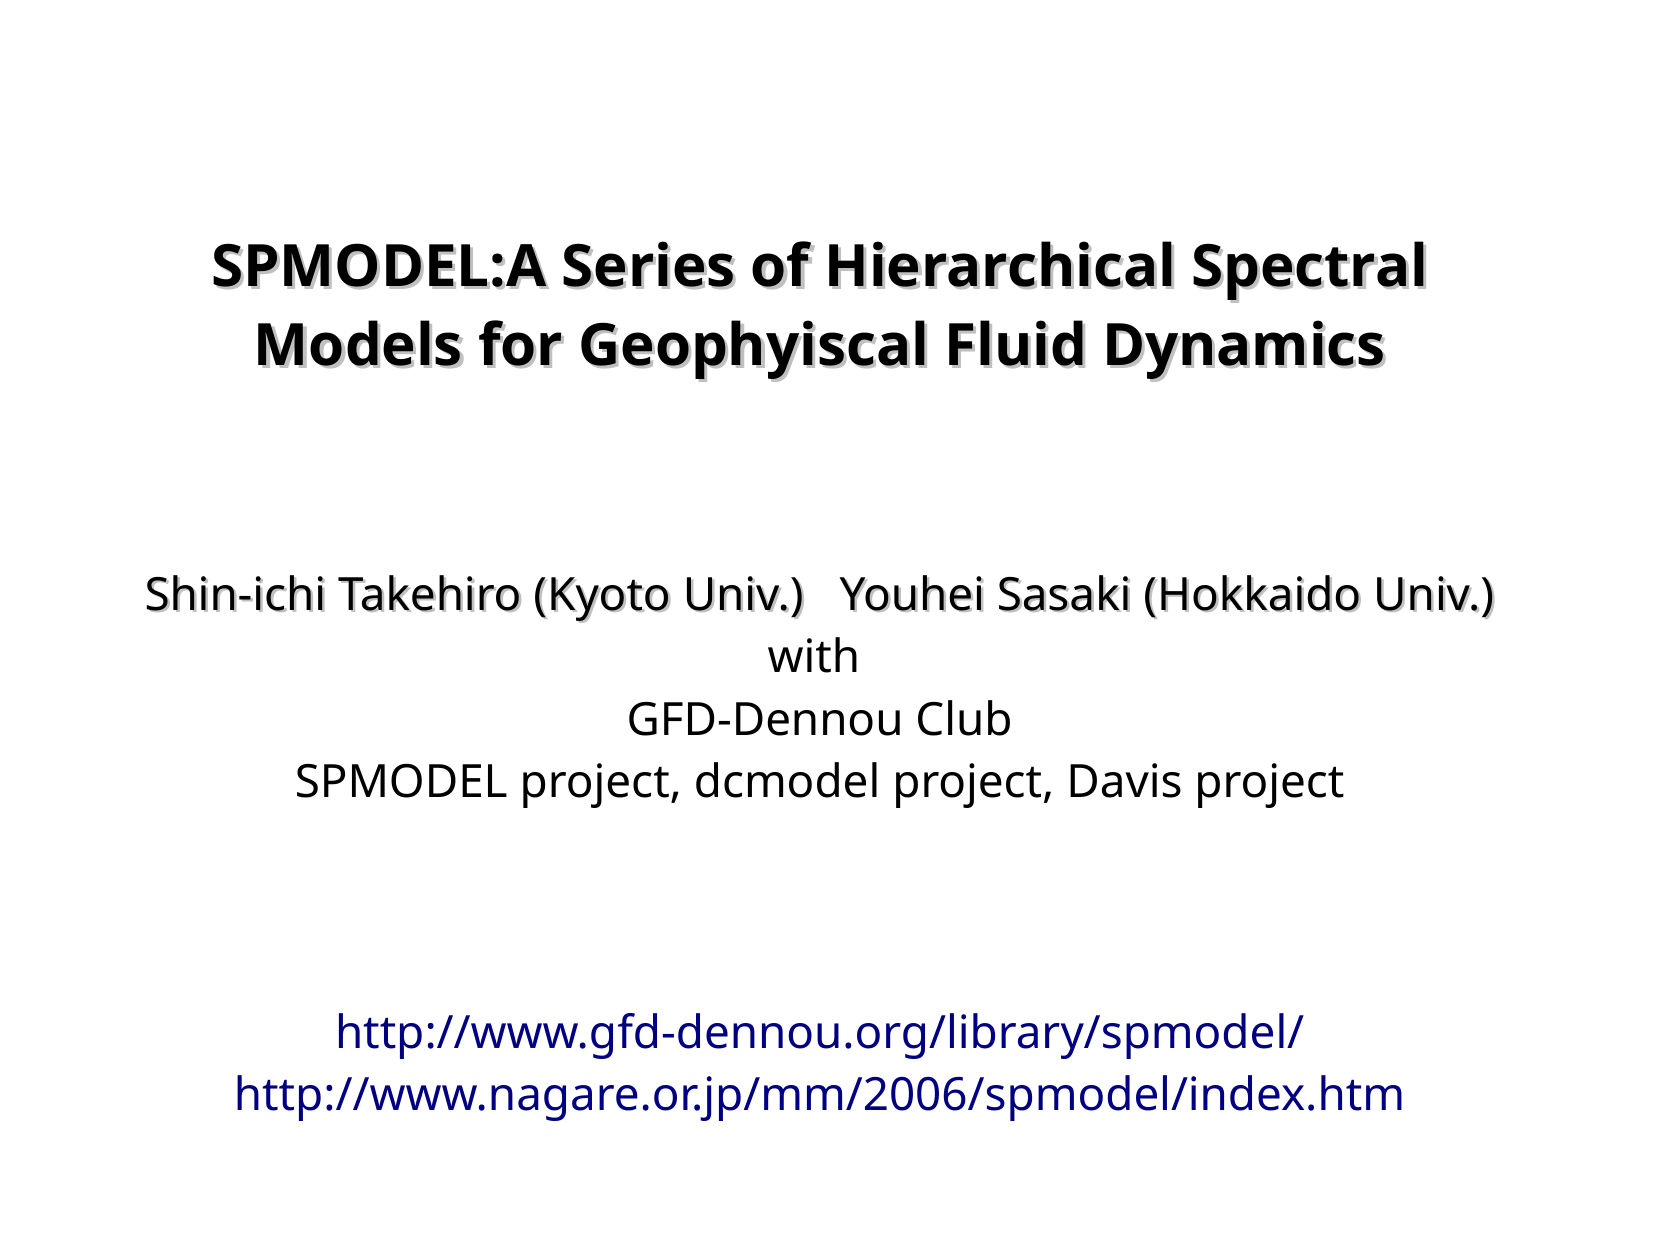

SPMODEL:A Series of Hierarchical Spectral Models for Geophyiscal Fluid Dynamics
Shin-ichi Takehiro (Kyoto Univ.) Youhei Sasaki (Hokkaido Univ.)
with
GFD-Dennou Club
SPMODEL project, dcmodel project, Davis project
http://www.gfd-dennou.org/library/spmodel/
http://www.nagare.or.jp/mm/2006/spmodel/index.htm